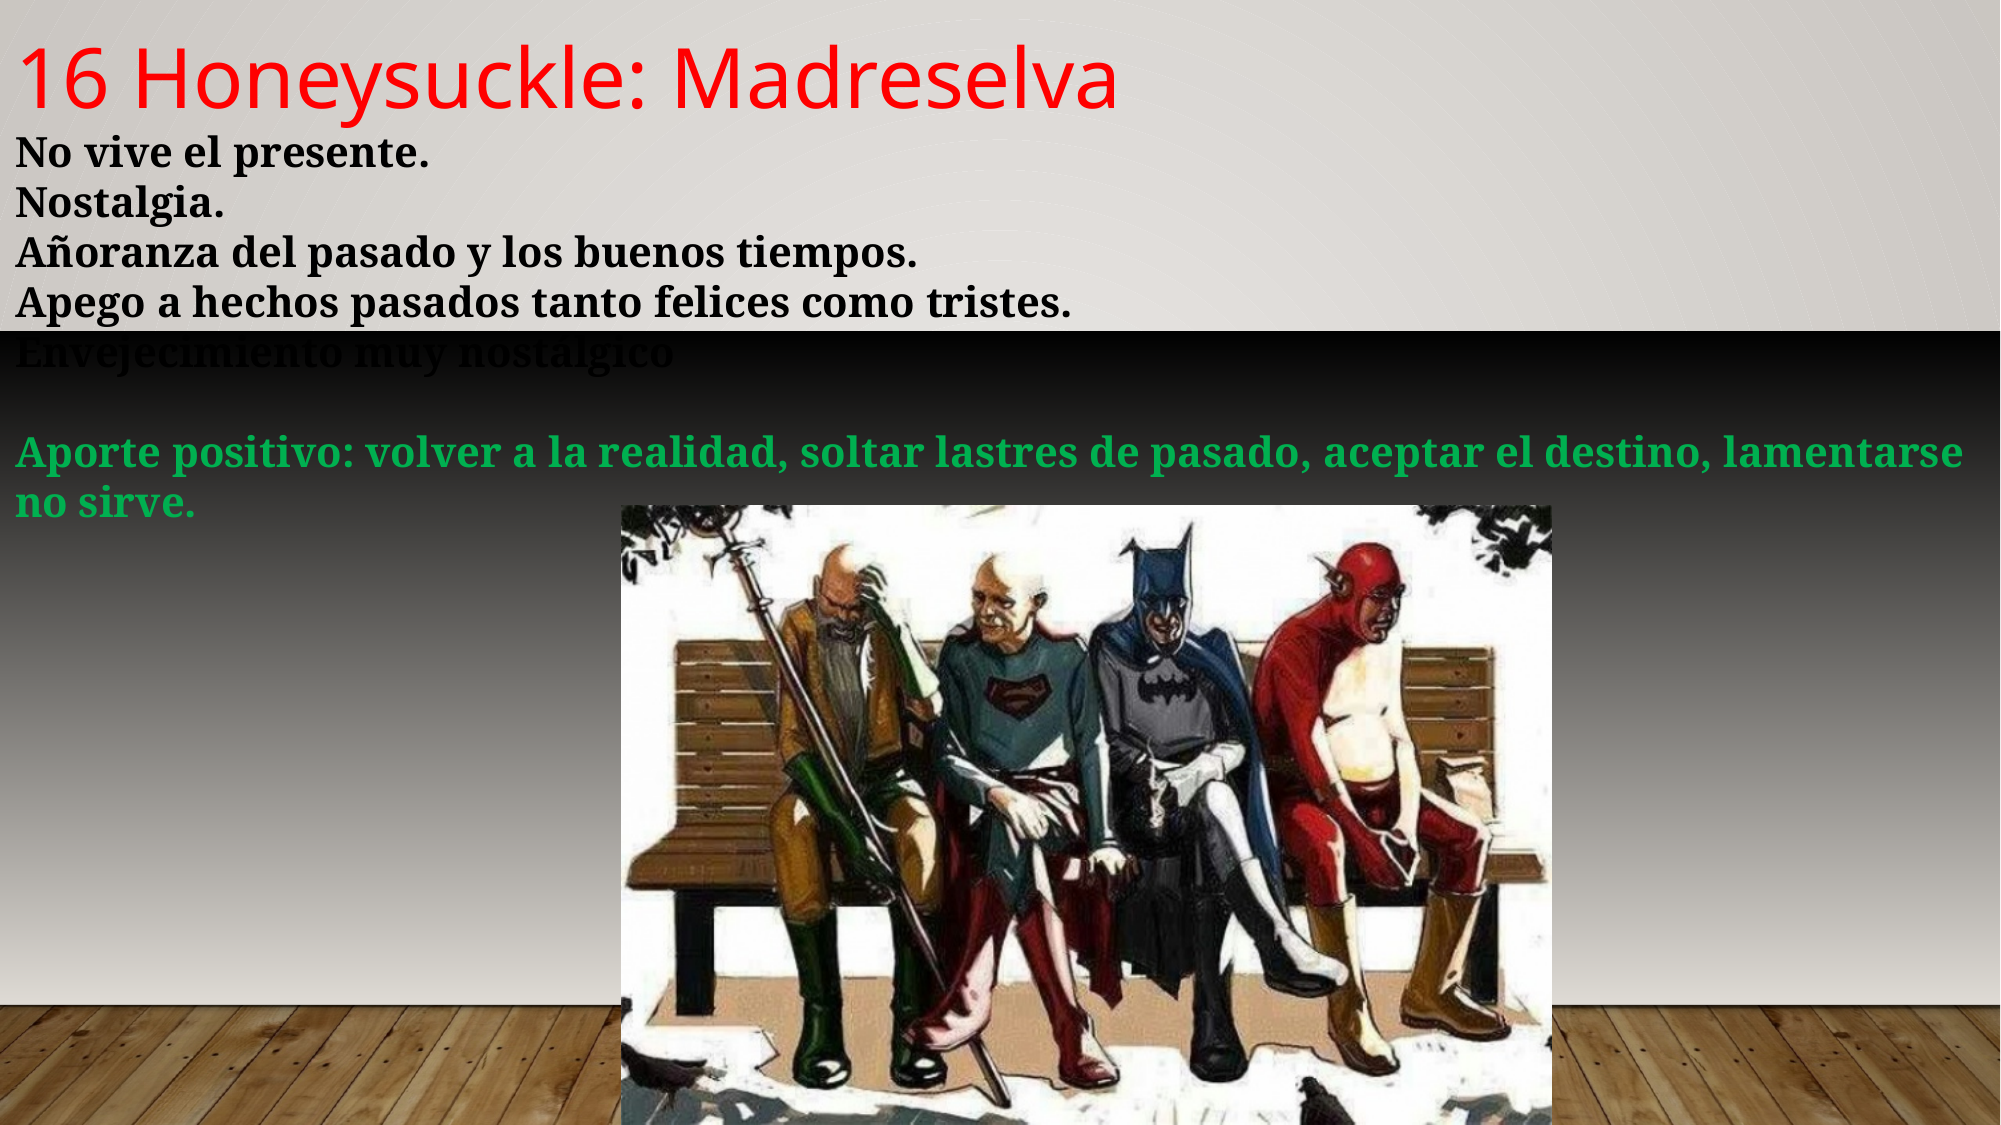

16 Honeysuckle: Madreselva
No vive el presente.
Nostalgia.
Añoranza del pasado y los buenos tiempos.
Apego a hechos pasados tanto felices como tristes.
Envejecimiento muy nostálgico
Aporte positivo: volver a la realidad, soltar lastres de pasado, aceptar el destino, lamentarse no sirve.